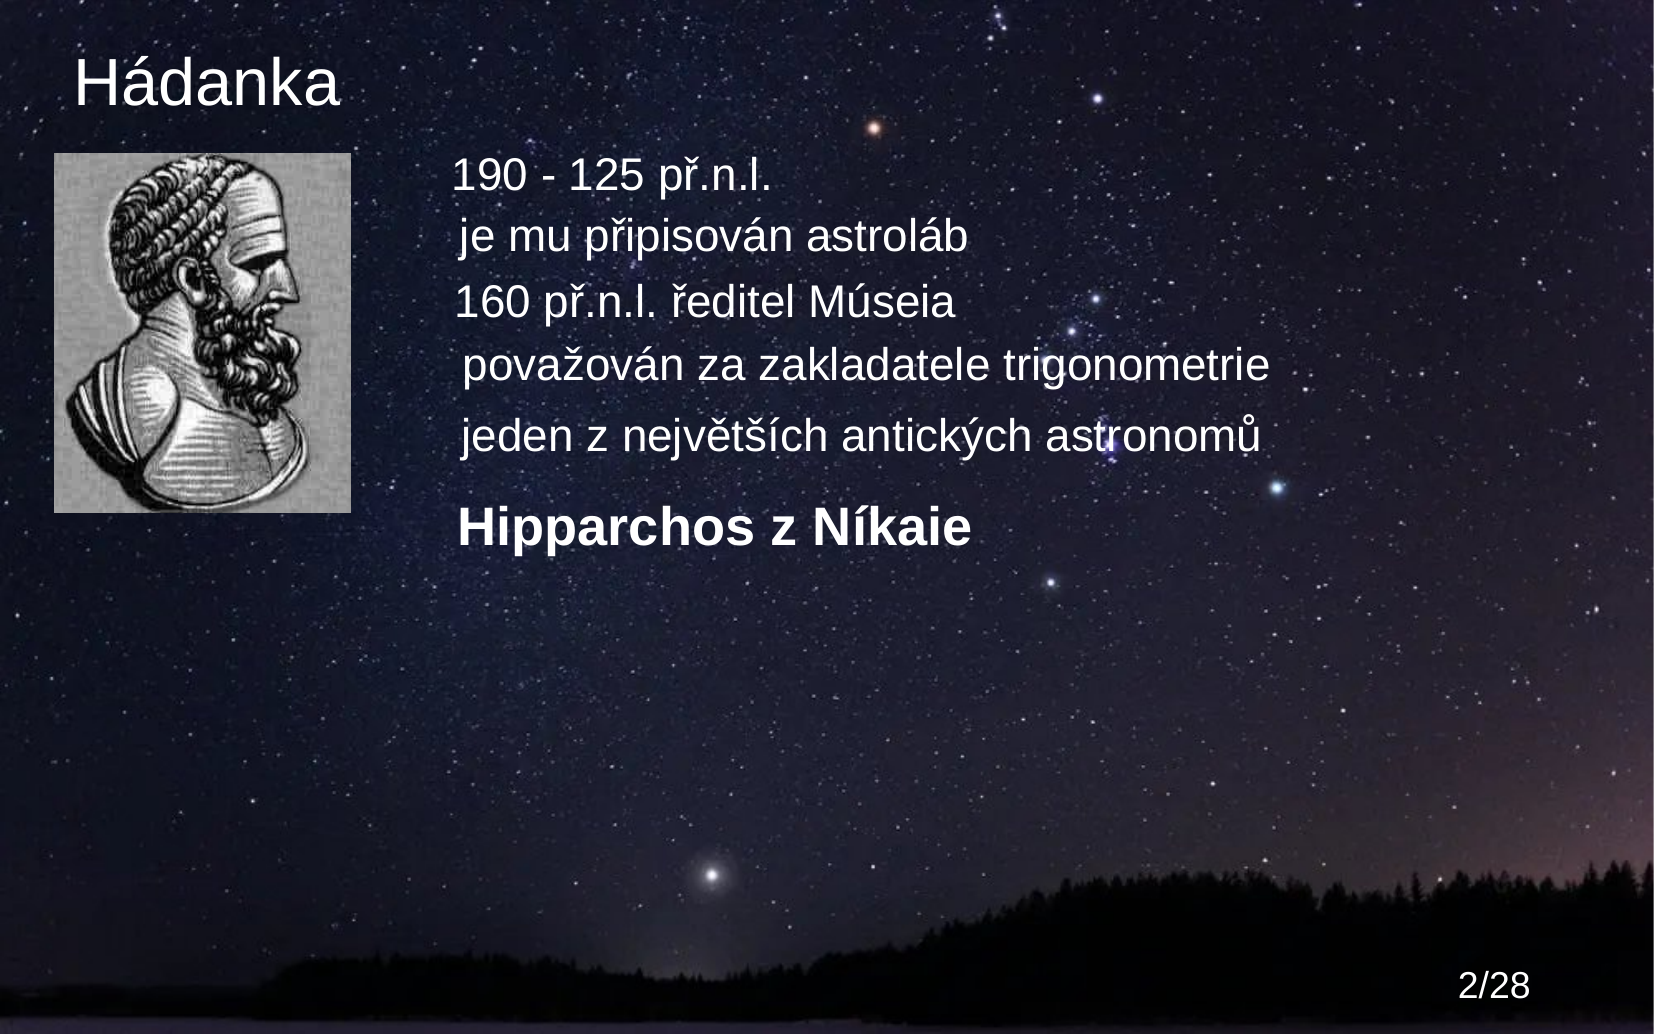

Hádanka
190 - 125 př.n.l.
je mu připisován astroláb
160 př.n.l. ředitel Múseia
považován za zakladatele trigonometrie
jeden z největších antických astronomů
Hipparchos z Níkaie